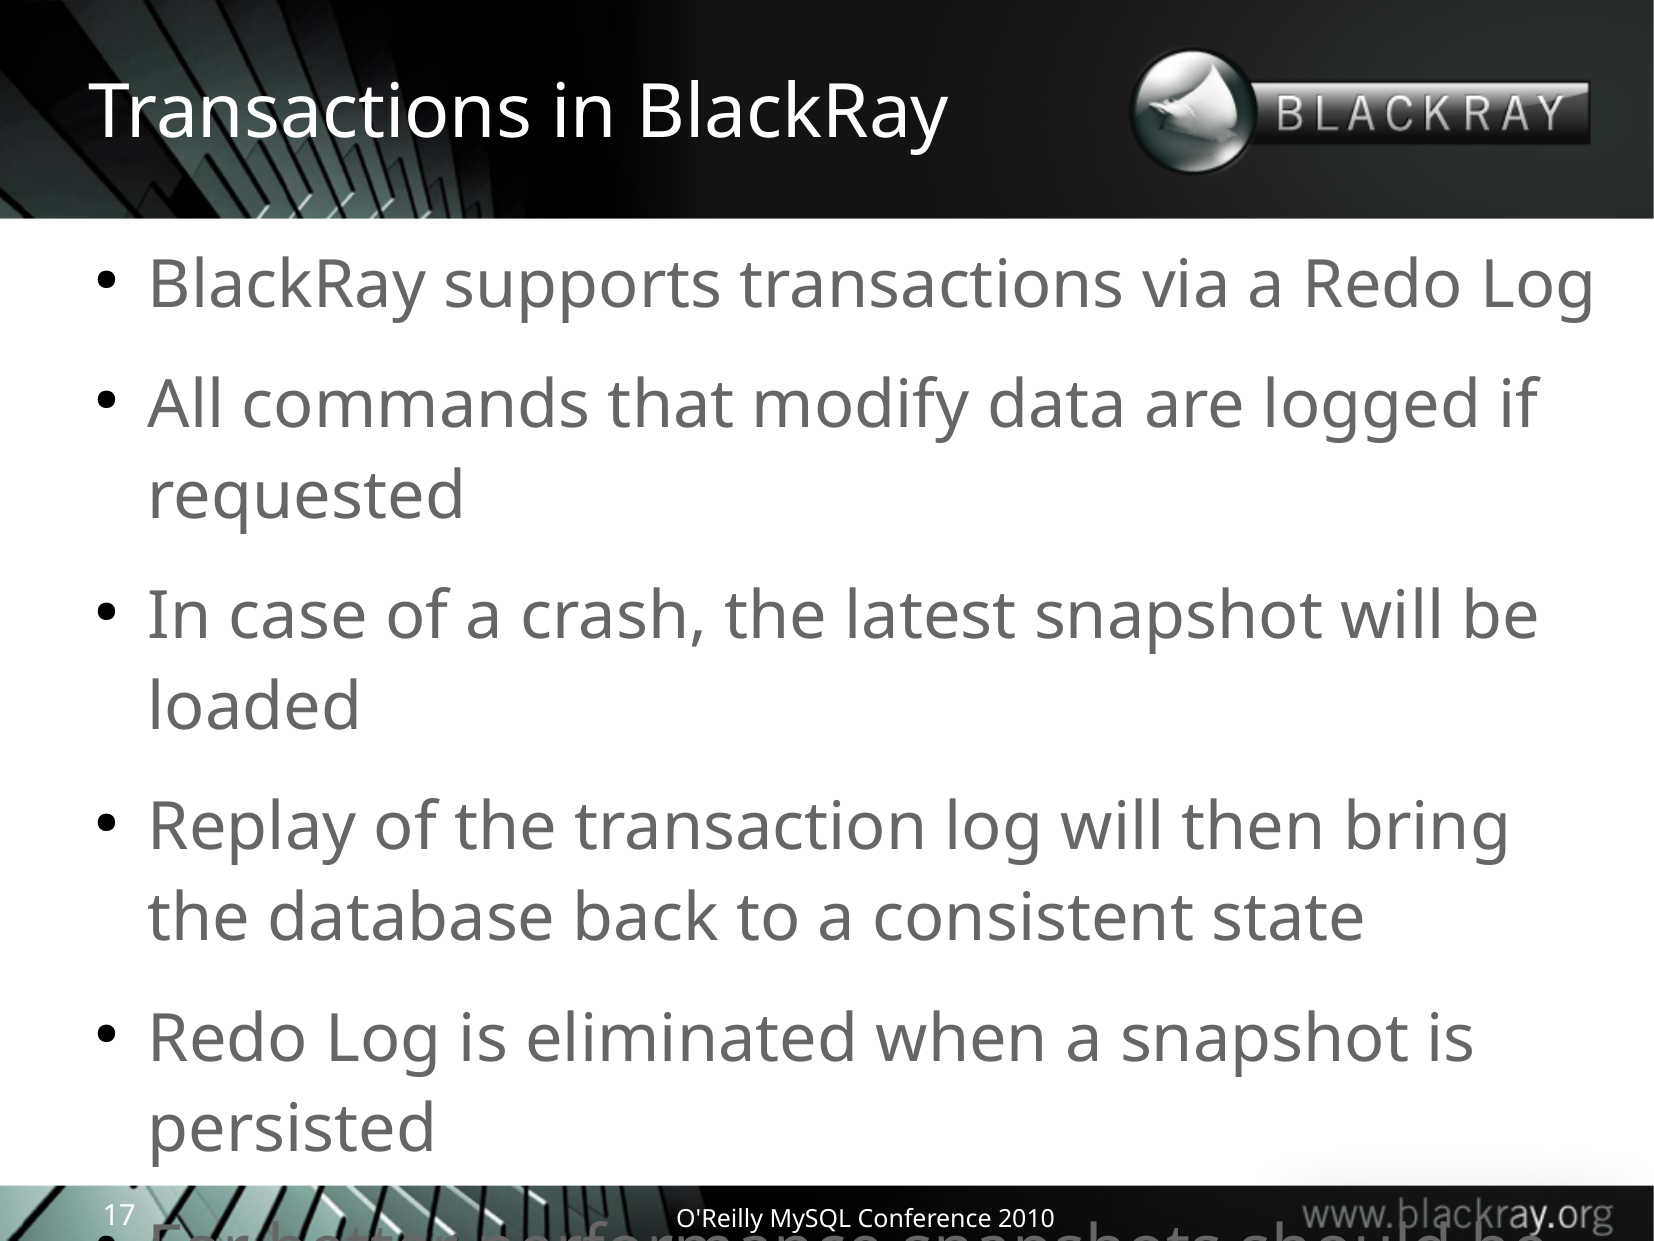

# Transactions in BlackRay
BlackRay supports transactions via a Redo Log
All commands that modify data are logged if requested
In case of a crash, the latest snapshot will be loaded
Replay of the transaction log will then bring the database back to a consistent state
Redo Log is eliminated when a snapshot is persisted
For better performance snapshots should be taken periodically, ideally after each bulk update